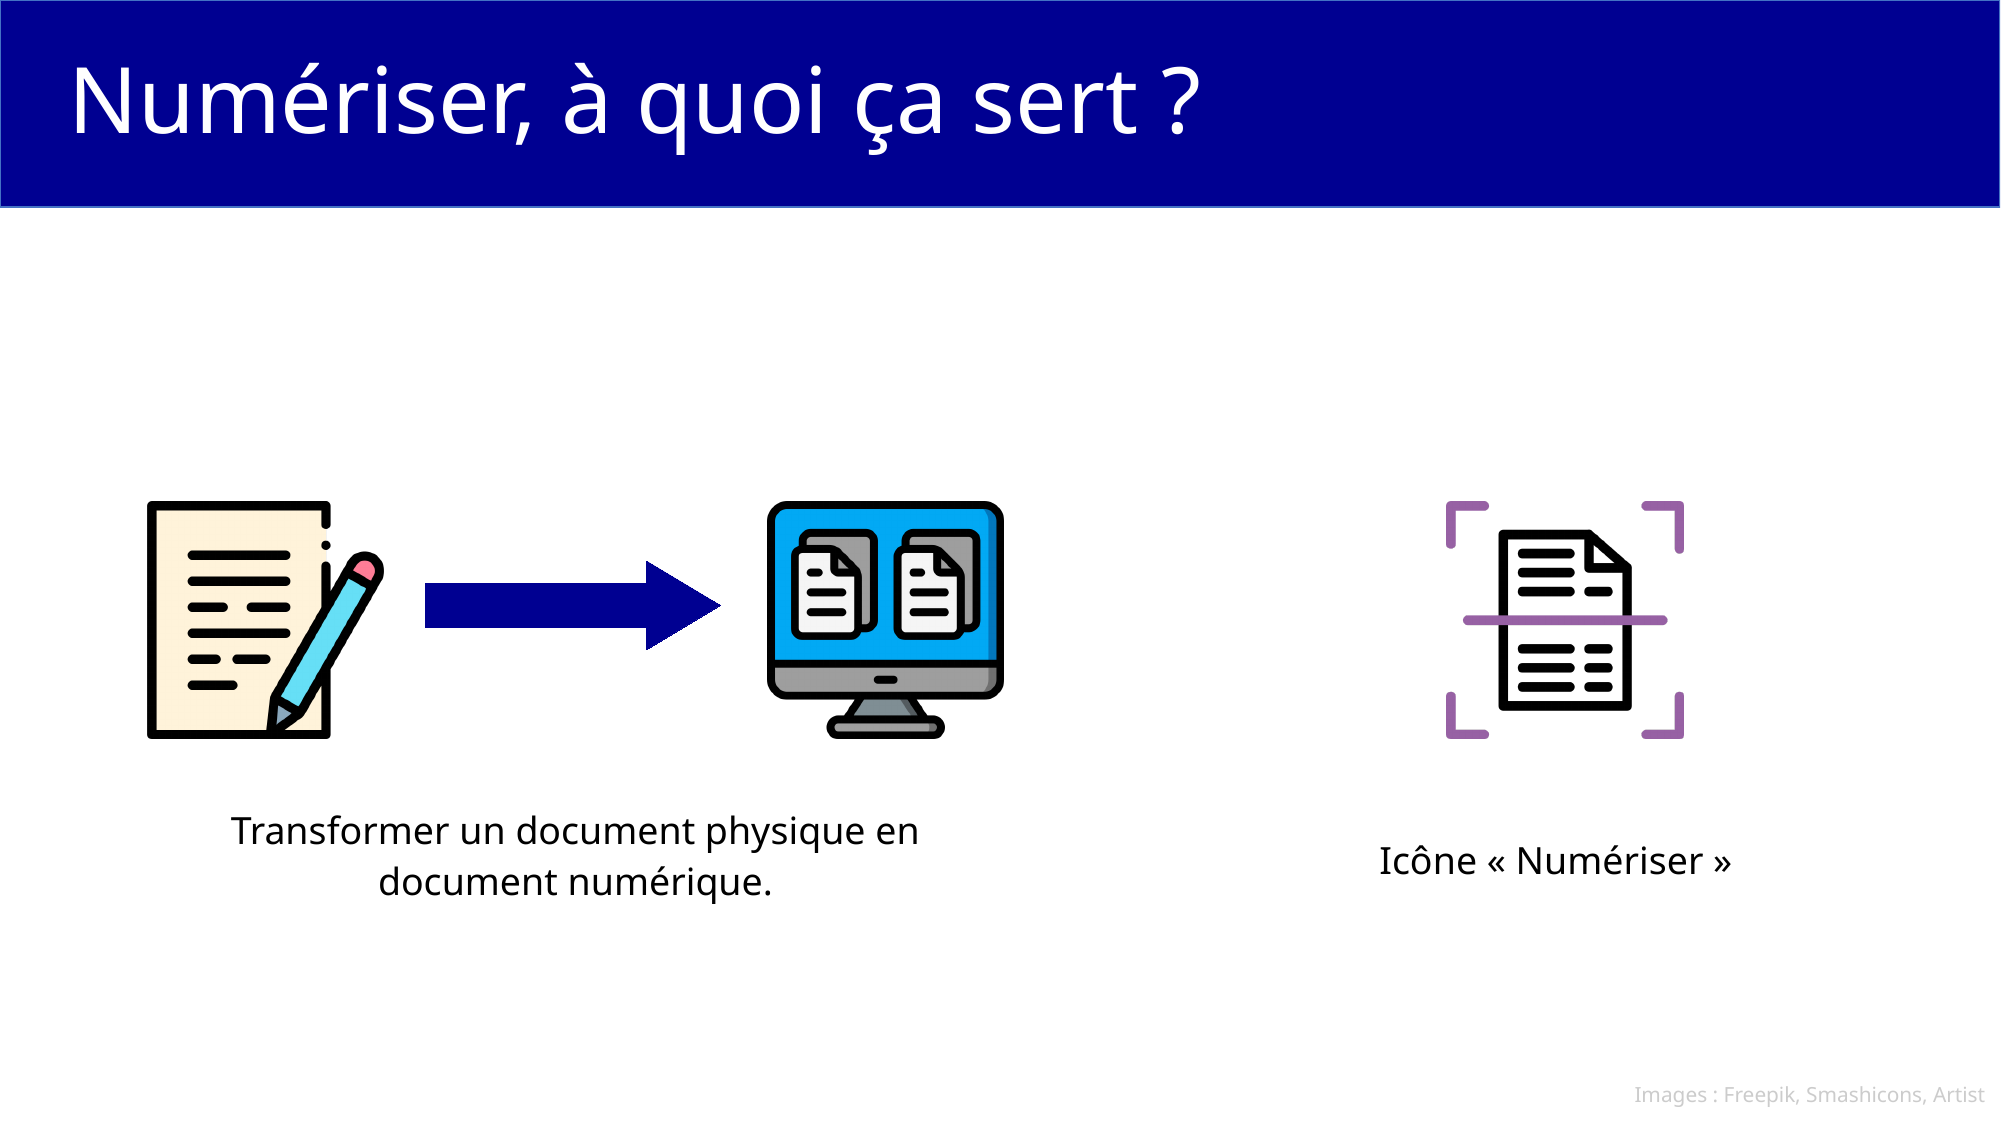

# Numériser, à quoi ça sert ?
Transformer un document physique en document numérique.
Icône « Numériser »
Images : Freepik, Smashicons, Artist